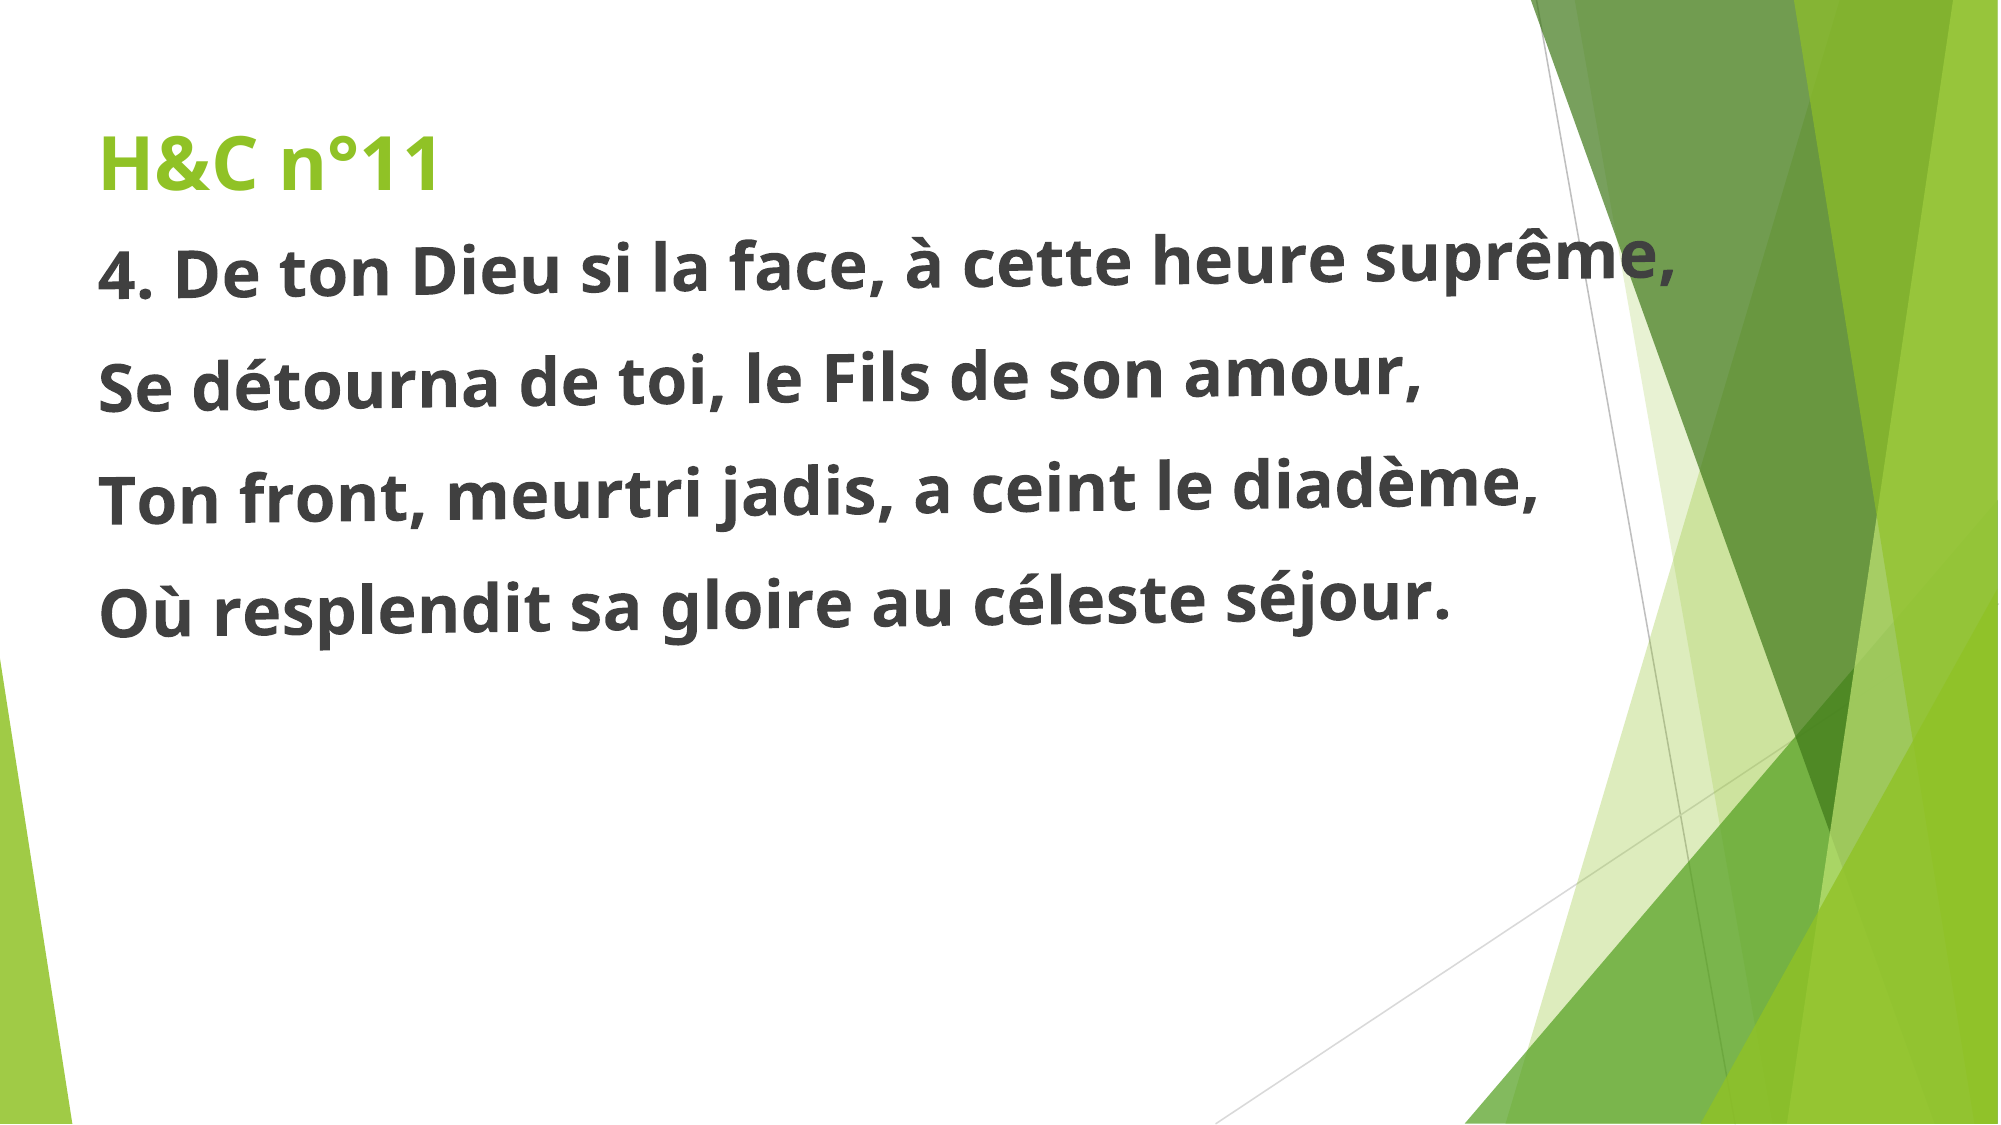

H&C n°11
4. De ton Dieu si la face, à cette heure suprême,
Se détourna de toi, le Fils de son amour,
Ton front, meurtri jadis, a ceint le diadème,
Où resplendit sa gloire au céleste séjour.